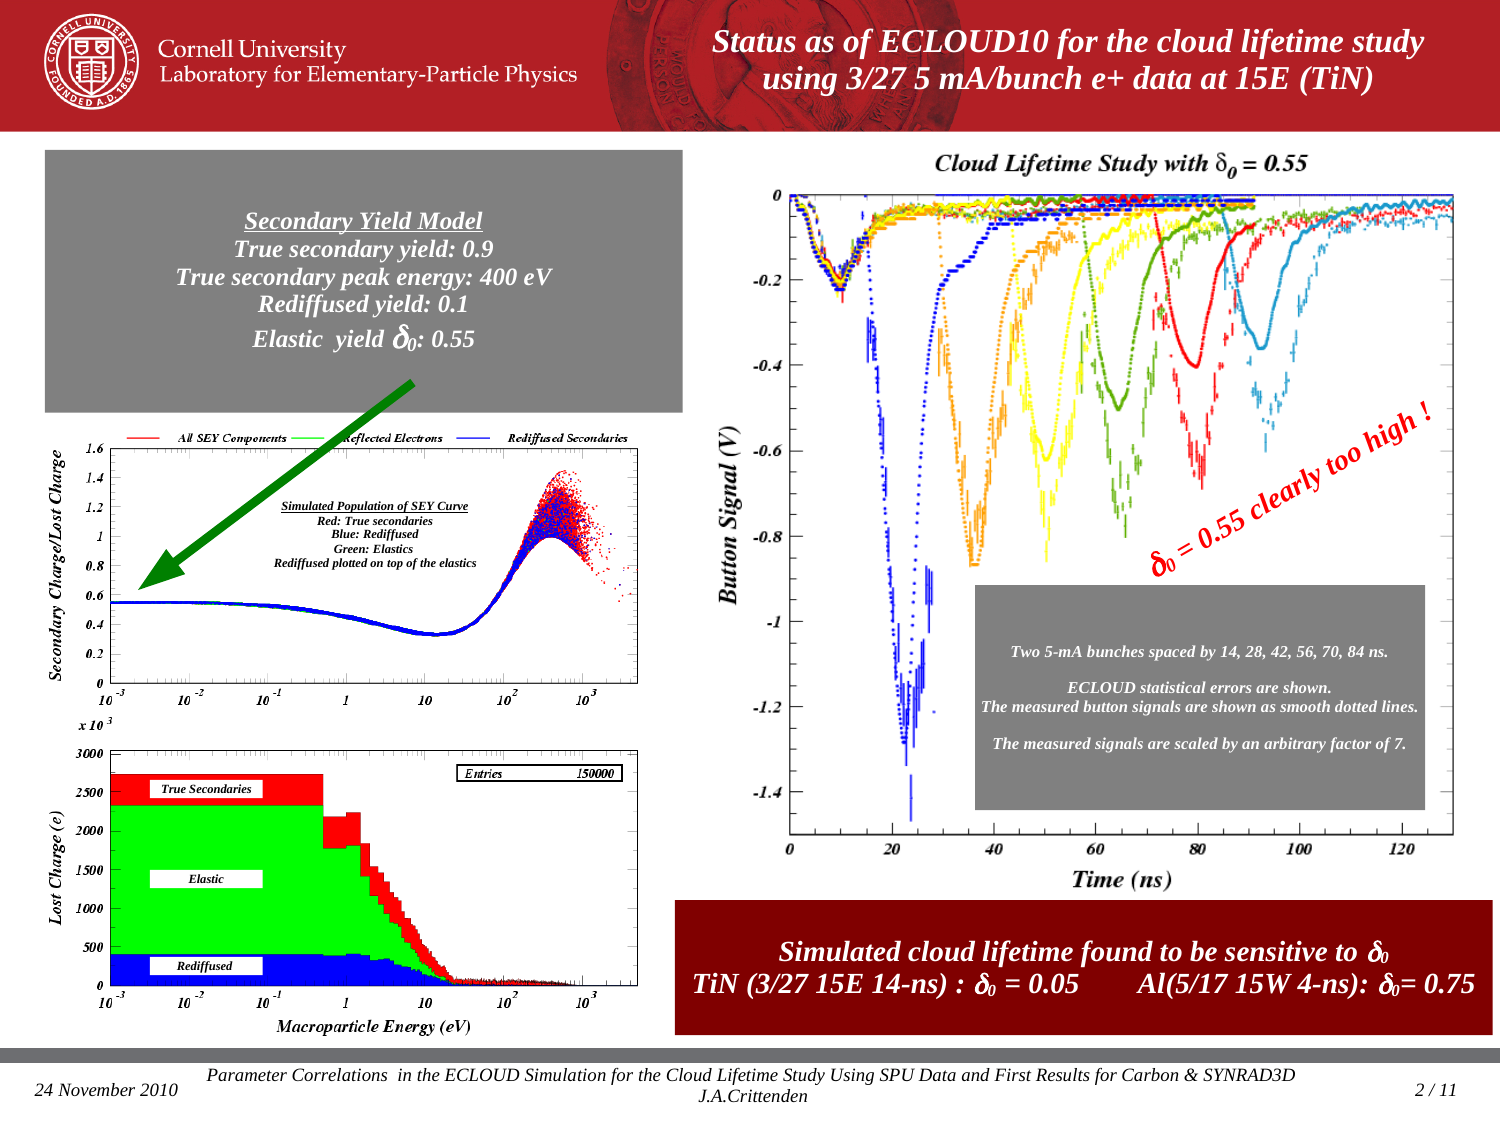

Status as of ECLOUD10 for the cloud lifetime study
using 3/27 5 mA/bunch e+ data at 15E (TiN)
Secondary Yield Model
True secondary yield: 0.9
True secondary peak energy: 400 eV
Rediffused yield: 0.1
Elastic yield d0: 0.55
 d0 = 0.55 clearly too high !
Simulated Population of SEY Curve
Red: True secondaries
Blue: Rediffused
Green: Elastics
Rediffused plotted on top of the elastics
Two 5-mA bunches spaced by 14, 28, 42, 56, 70, 84 ns.
ECLOUD statistical errors are shown.
The measured button signals are shown as smooth dotted lines.
The measured signals are scaled by an arbitrary factor of 7.
True Secondaries
Elastic
Simulated cloud lifetime found to be sensitive to d0
TiN (3/27 15E 14-ns) : d0 = 0.05 Al(5/17 15W 4-ns): d0= 0.75
Rediffused